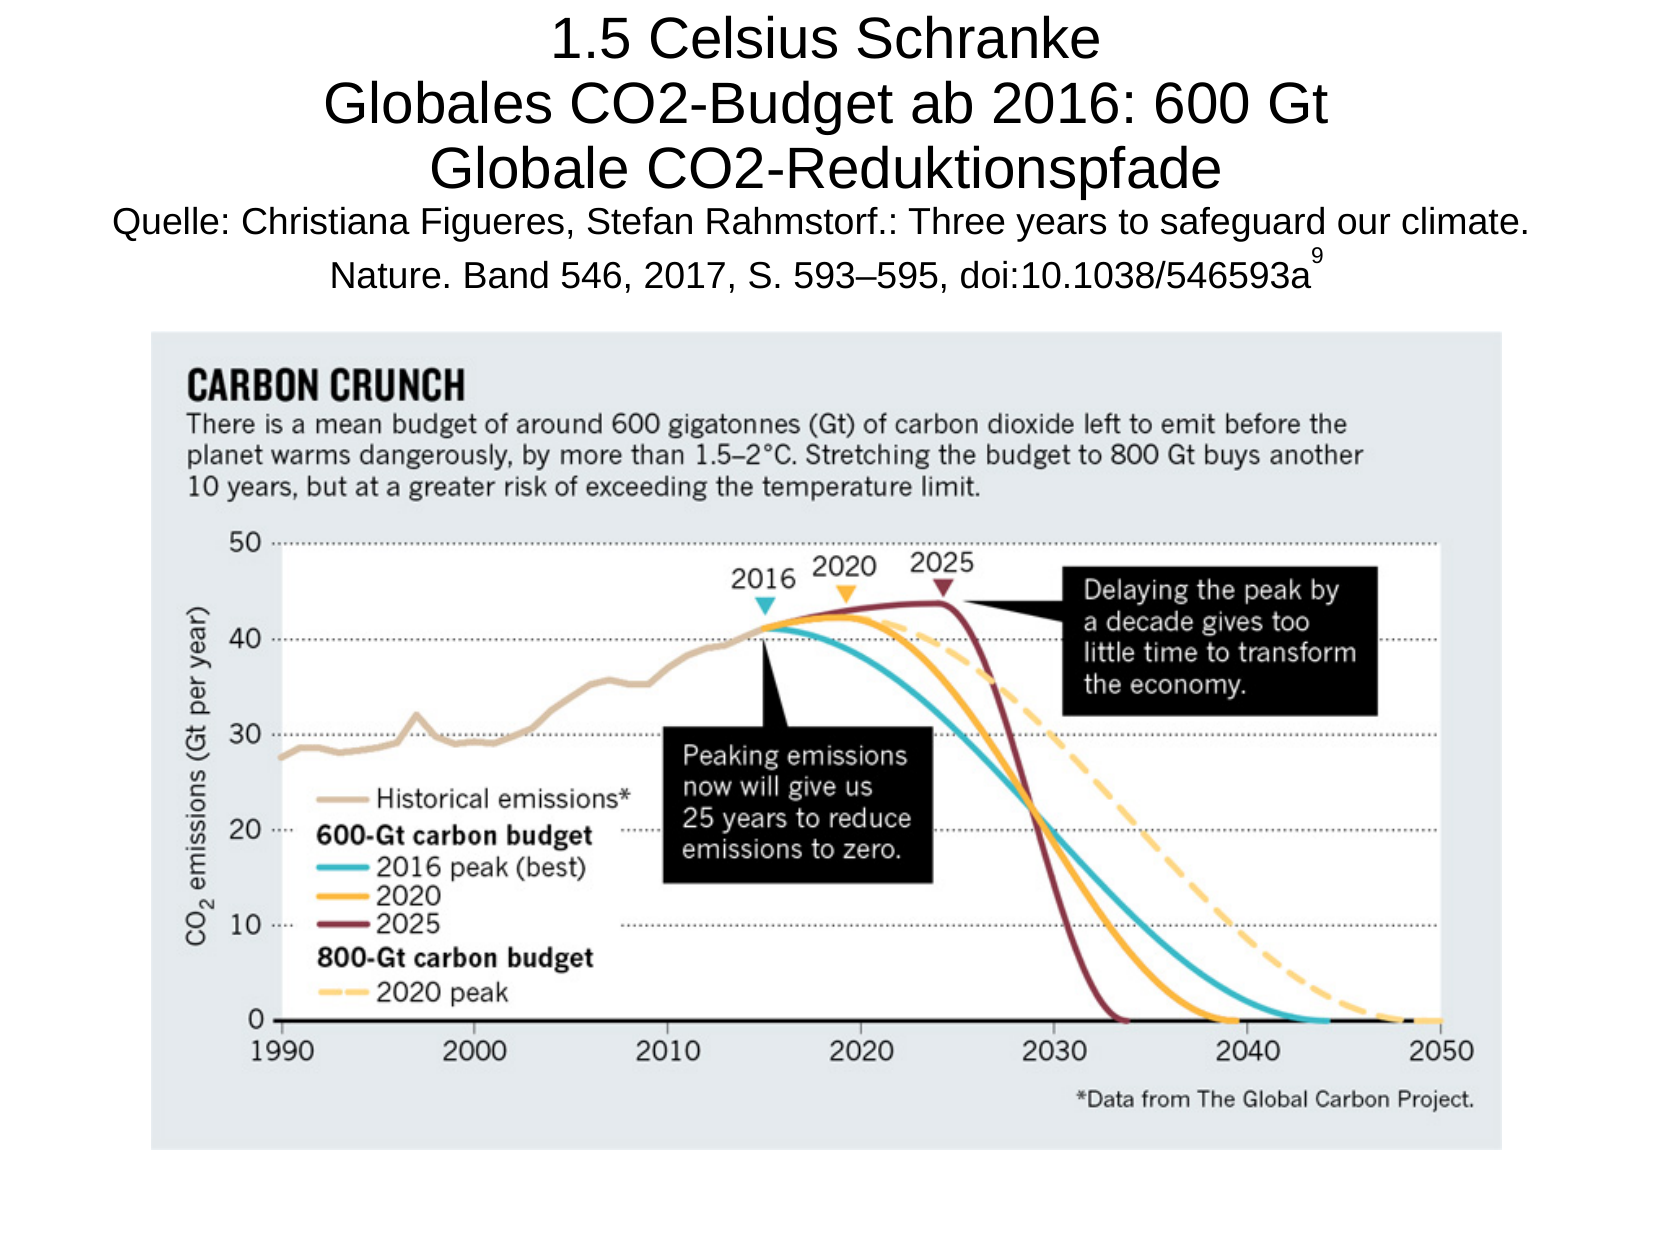

# 1.5 Celsius Schranke Globales CO2-Budget ab 2016: 600 Gt Globale CO2-Reduktionspfade Quelle: Christiana Figueres, Stefan Rahmstorf.: Three years to safeguard our climate. Nature. Band 546, 2017, S. 593–595, doi:10.1038/546593a9